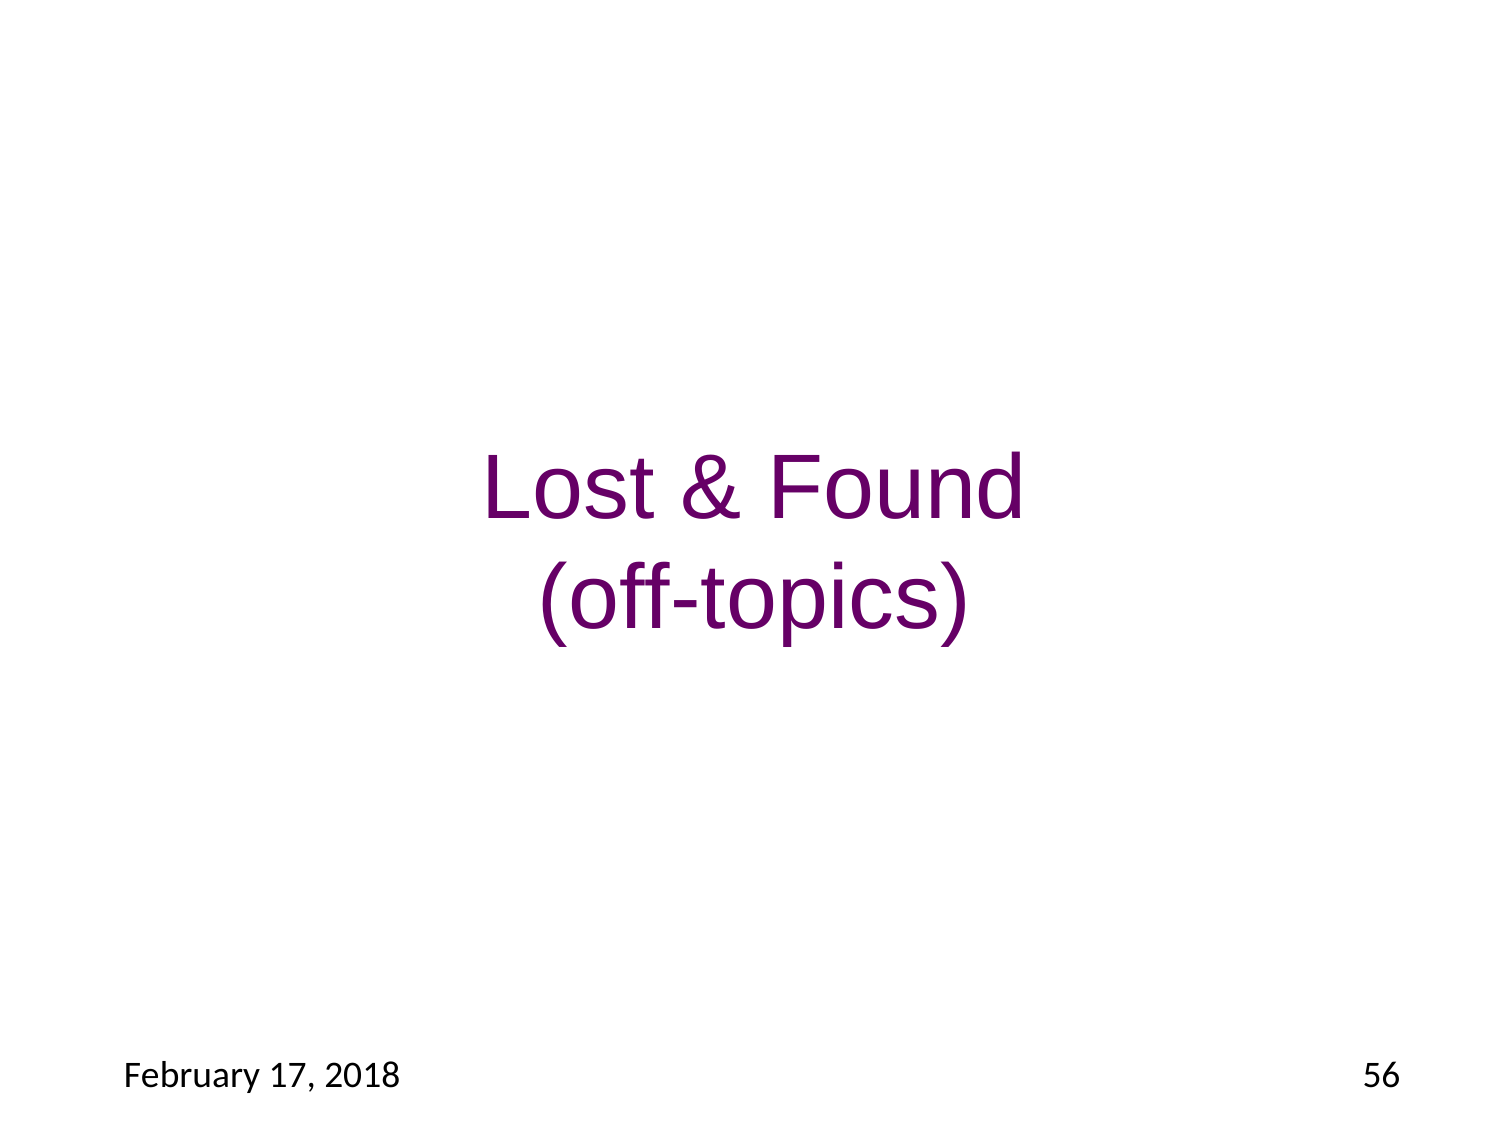

# Lost & Found (off-topics)
17 February 2018
56